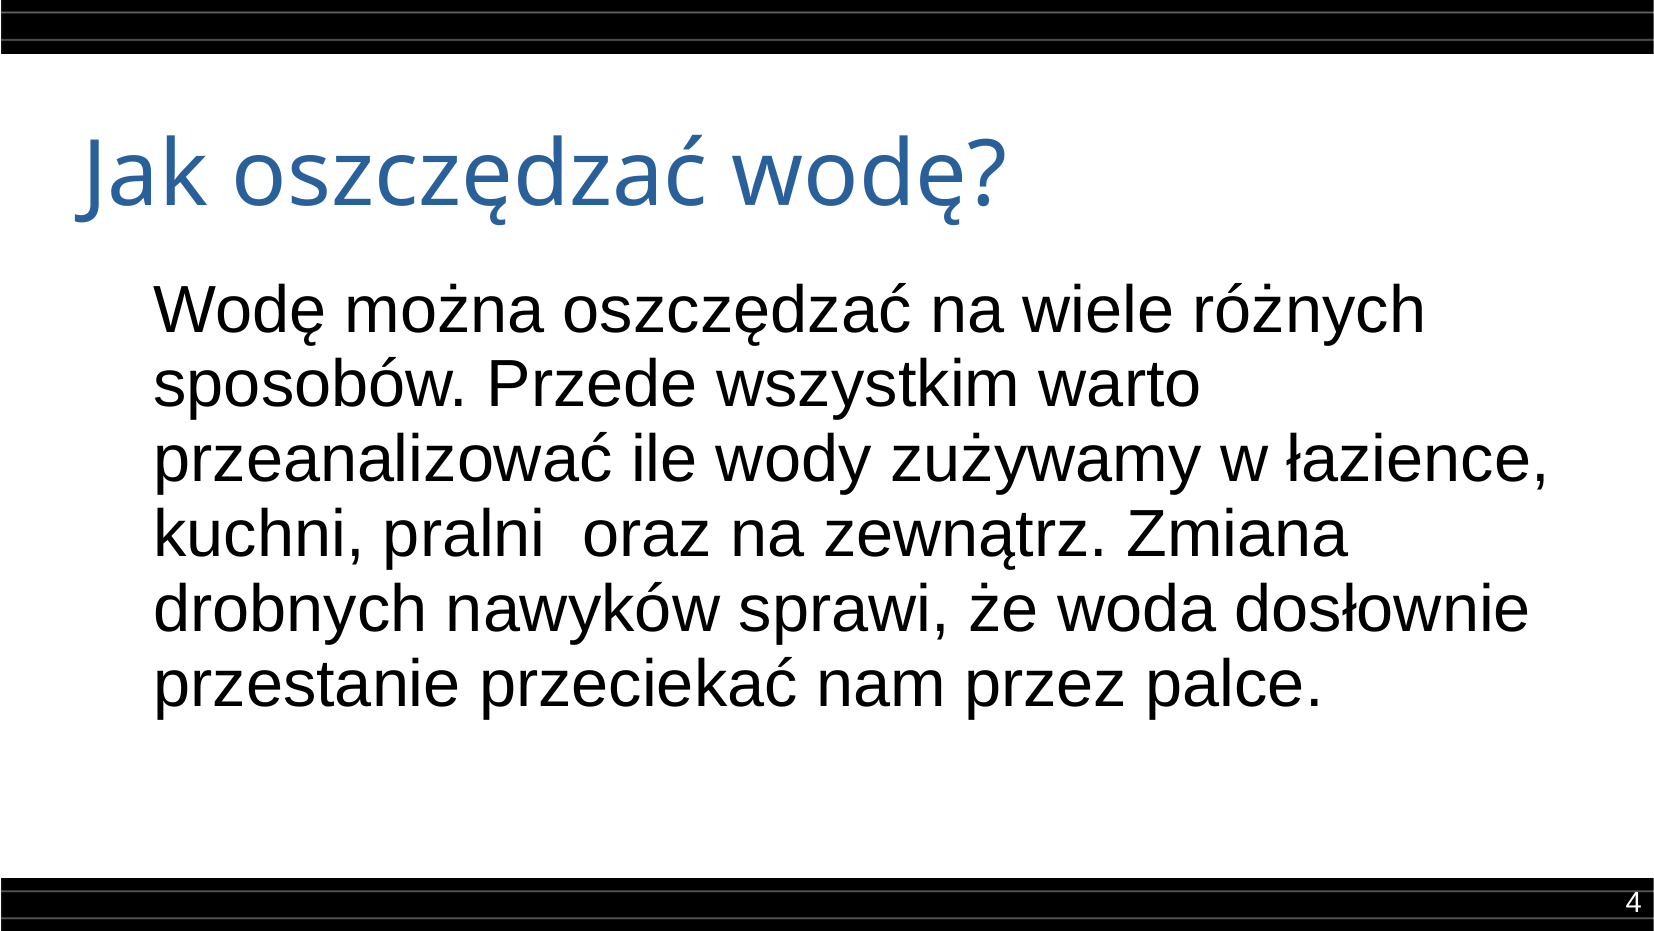

# Jak oszczędzać wodę?
Wodę można oszczędzać na wiele różnych sposobów. Przede wszystkim warto przeanalizować ile wody zużywamy w łazience, kuchni, pralni oraz na zewnątrz. Zmiana drobnych nawyków sprawi, że woda dosłownie przestanie przeciekać nam przez palce.